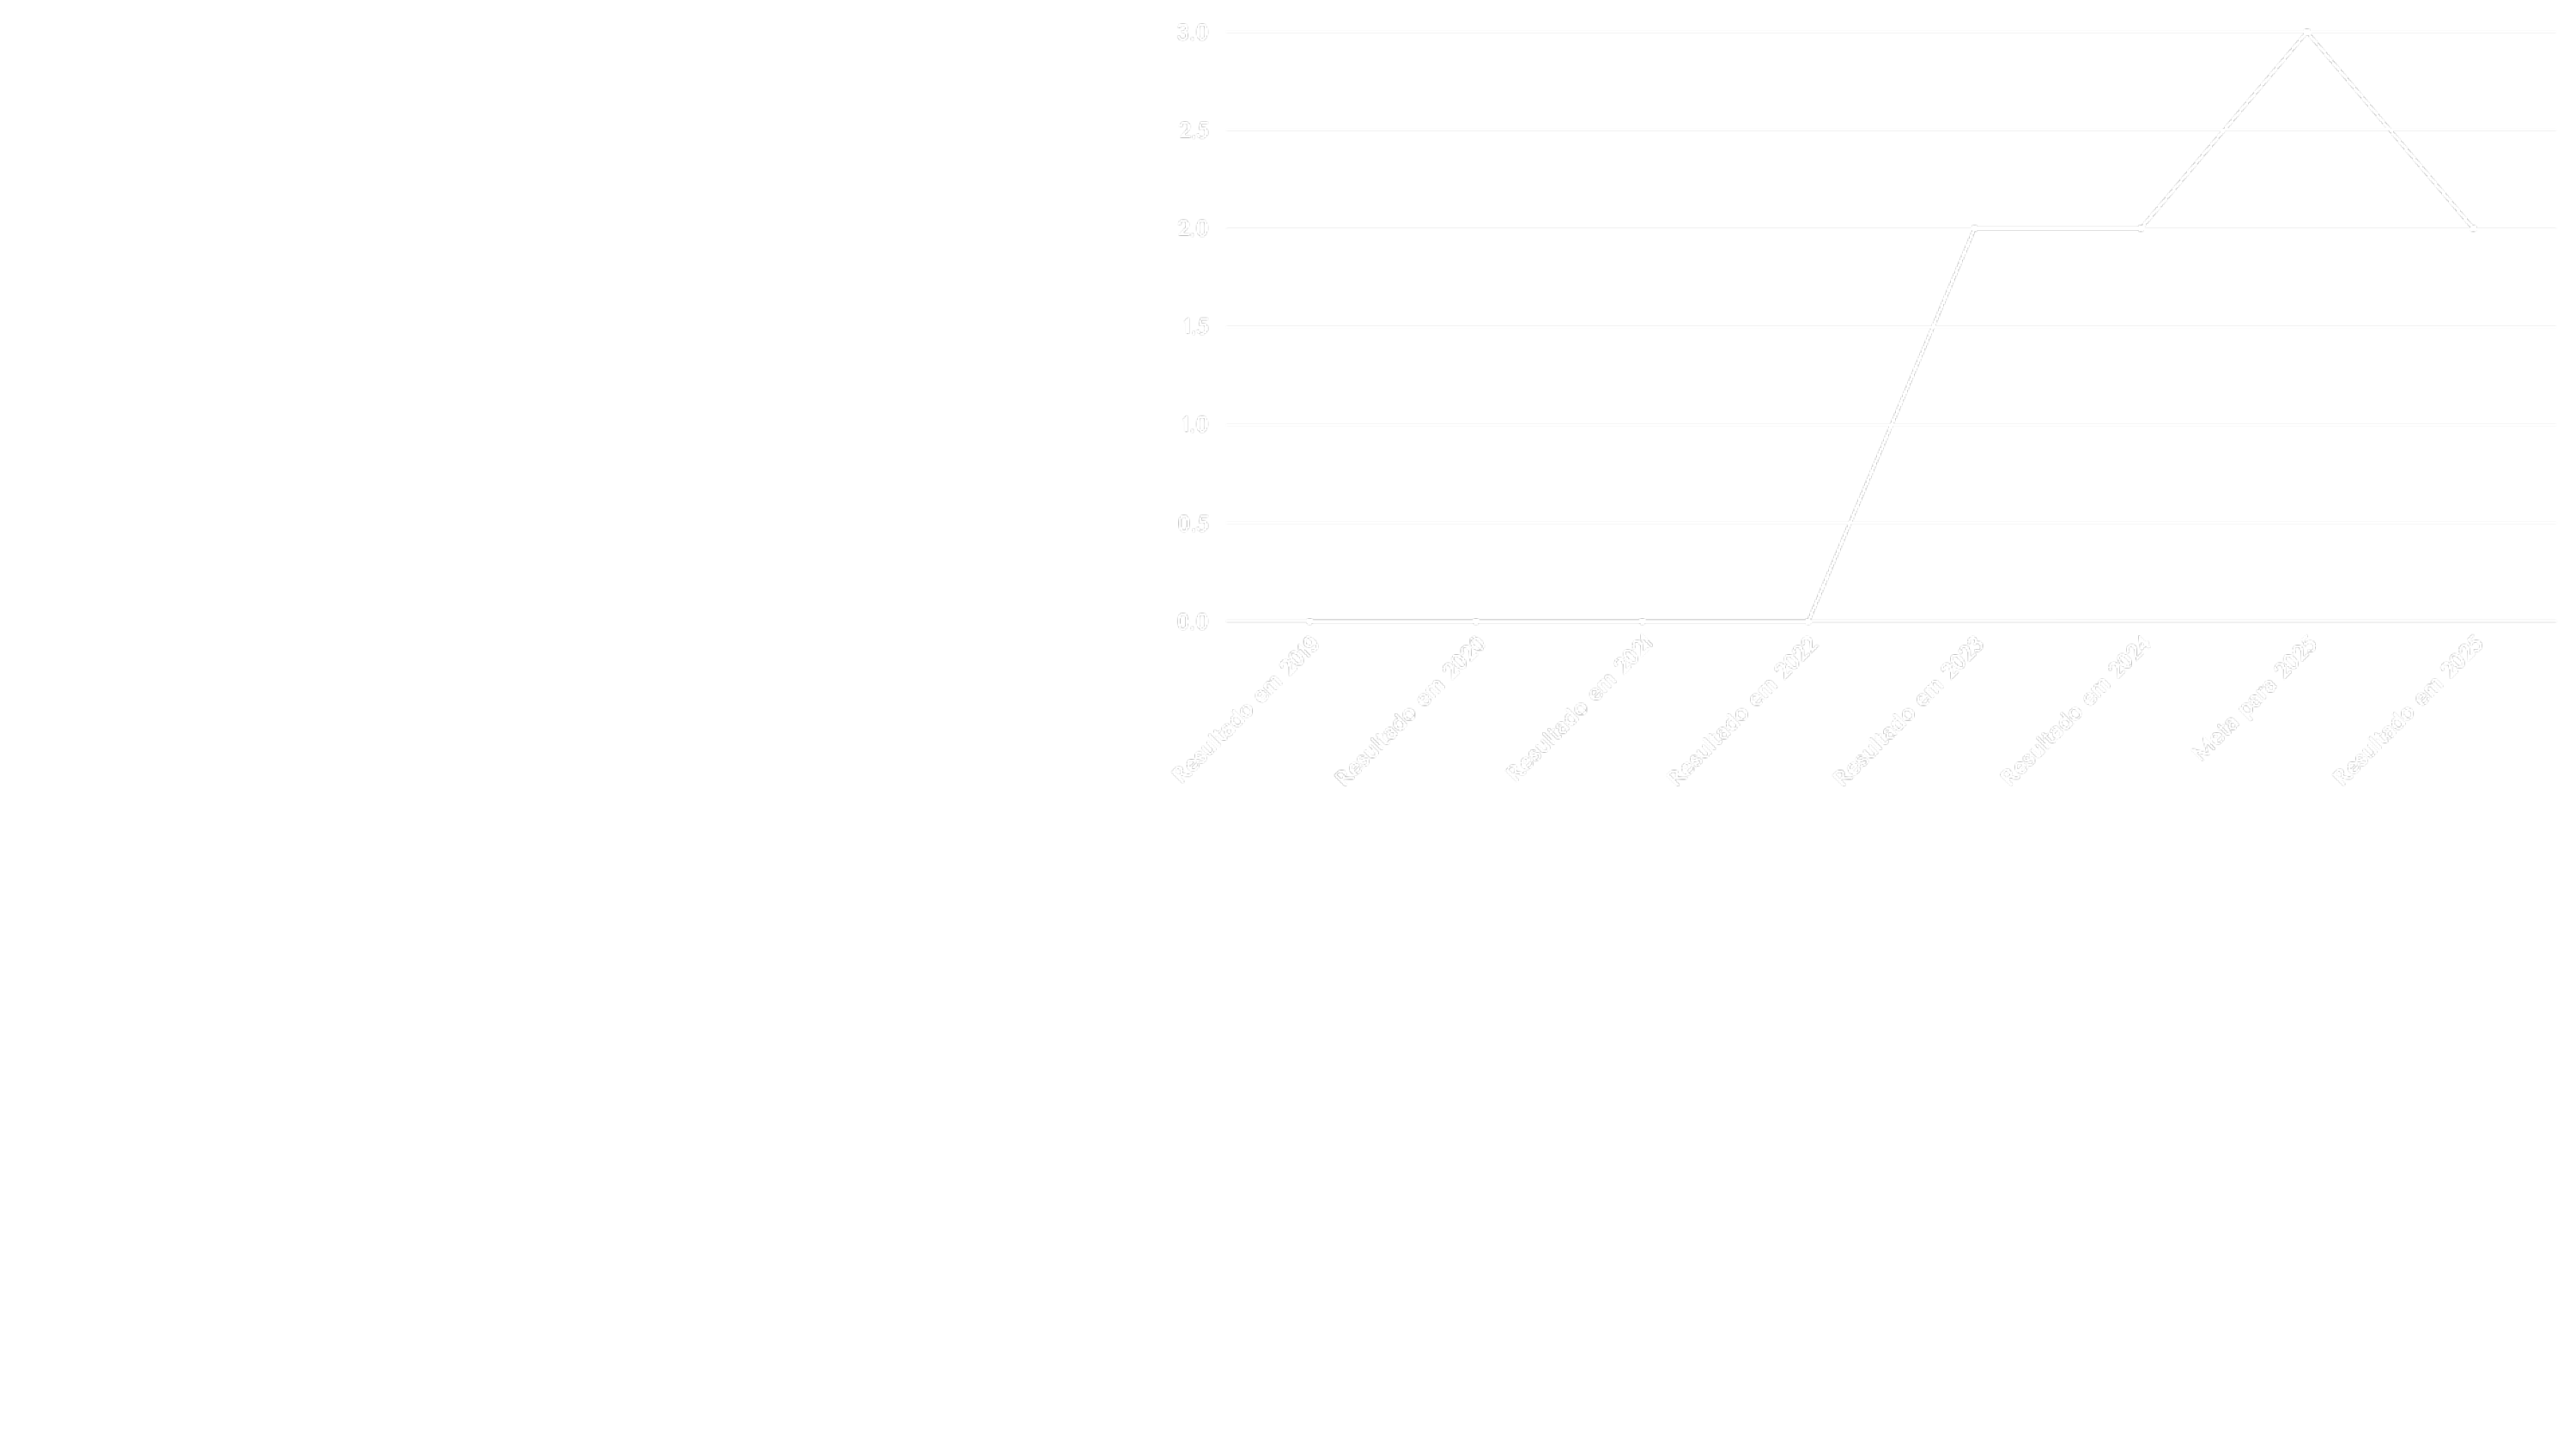

Indicador - Quantidade de Veículos Movidos por Fontes Alternativas – VAIt
Unidade de medida: Unidade.
Definição da Meta: Aumentar, em 1 unidade por ano, o número de veículos movidos por fontes alternativas.
Resultado em 2019 - 0
Resultado em 2020 - 0
Resultado 2021 - 0
Resultado 2022 - 0
Resultado 2023 - 2
Resultado em 2024 - 2
Meta para 2025 - 3
Resultado em 2025 - 2